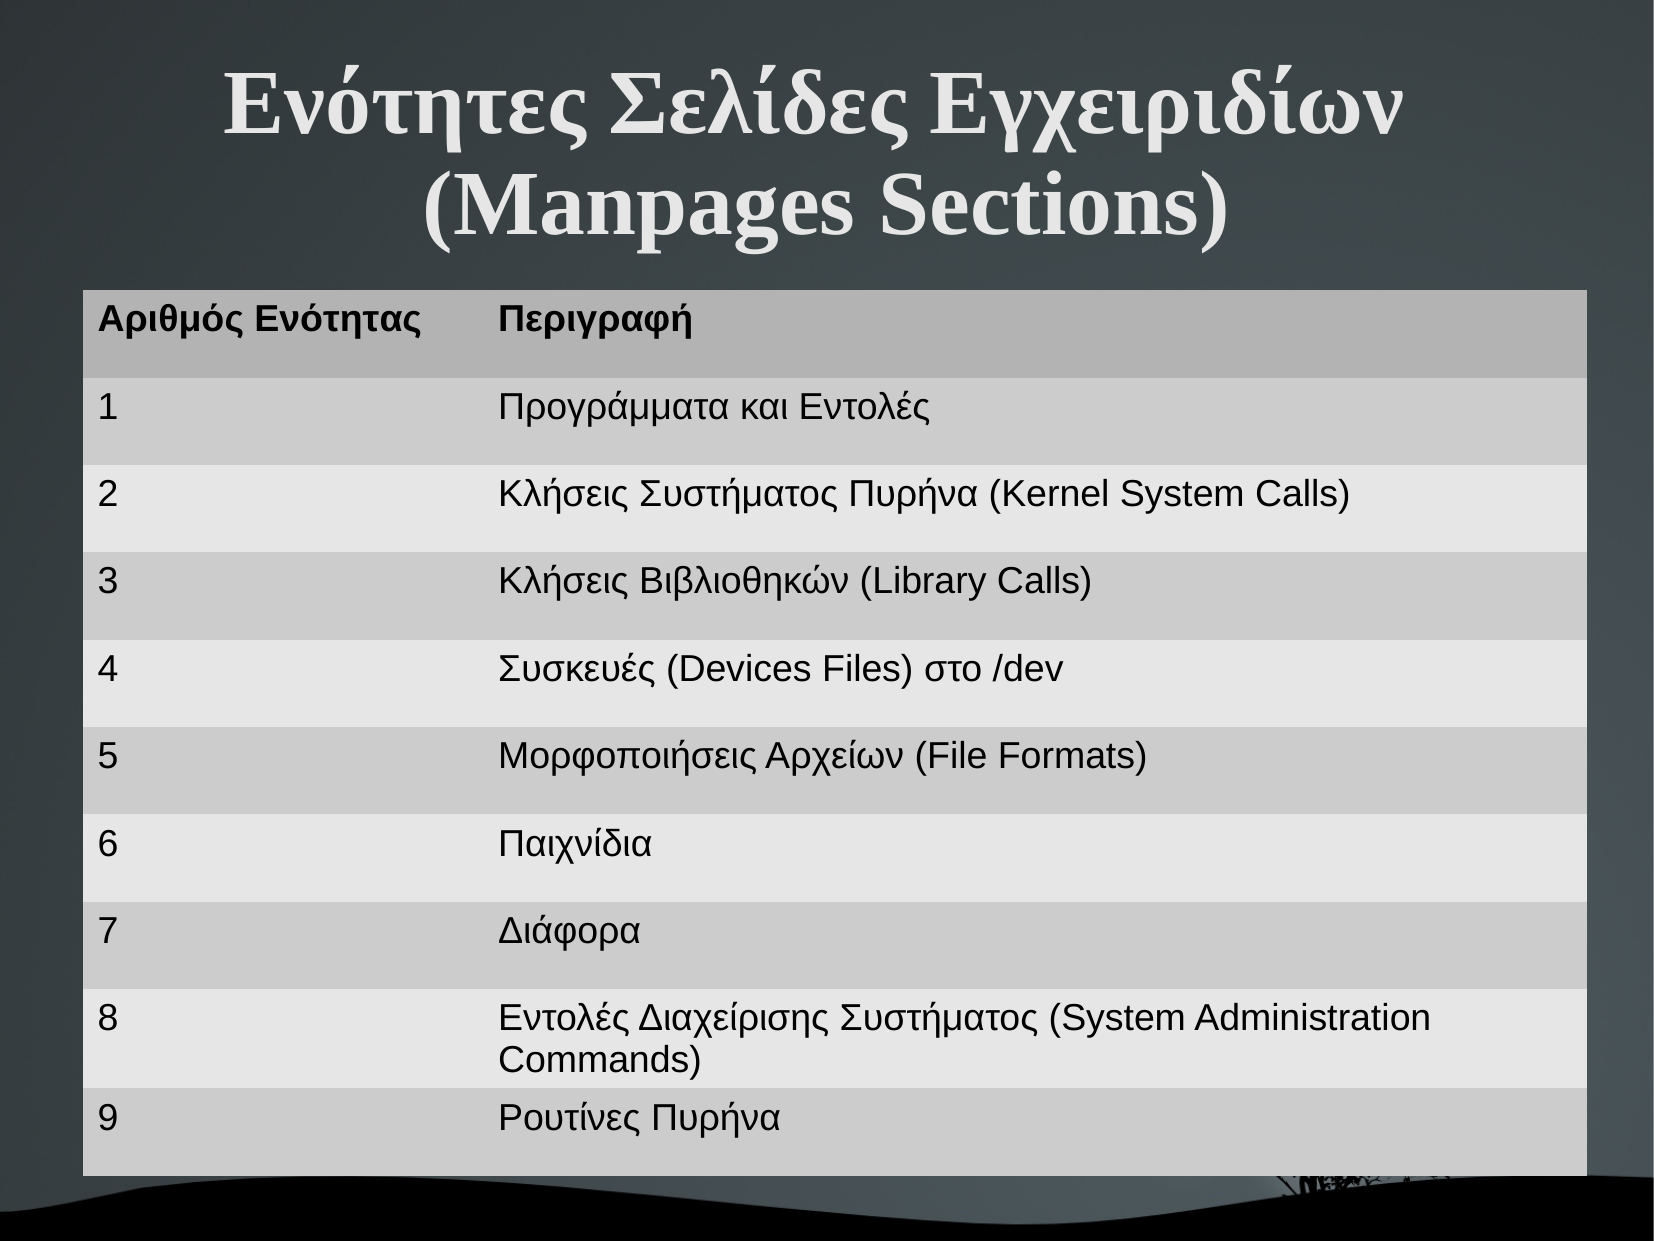

# Ενότητες Σελίδες Εγχειριδίων (Manpages Sections)
| Αριθμός Ενότητας | Περιγραφή |
| --- | --- |
| 1 | Προγράμματα και Εντολές |
| 2 | Κλήσεις Συστήματος Πυρήνα (Kernel System Calls) |
| 3 | Κλήσεις Βιβλιοθηκών (Library Calls) |
| 4 | Συσκευές (Devices Files) στο /dev |
| 5 | Μορφοποιήσεις Αρχείων (File Formats) |
| 6 | Παιχνίδια |
| 7 | Διάφορα |
| 8 | Εντολές Διαχείρισης Συστήματος (System Administration Commands) |
| 9 | Ρουτίνες Πυρήνα |